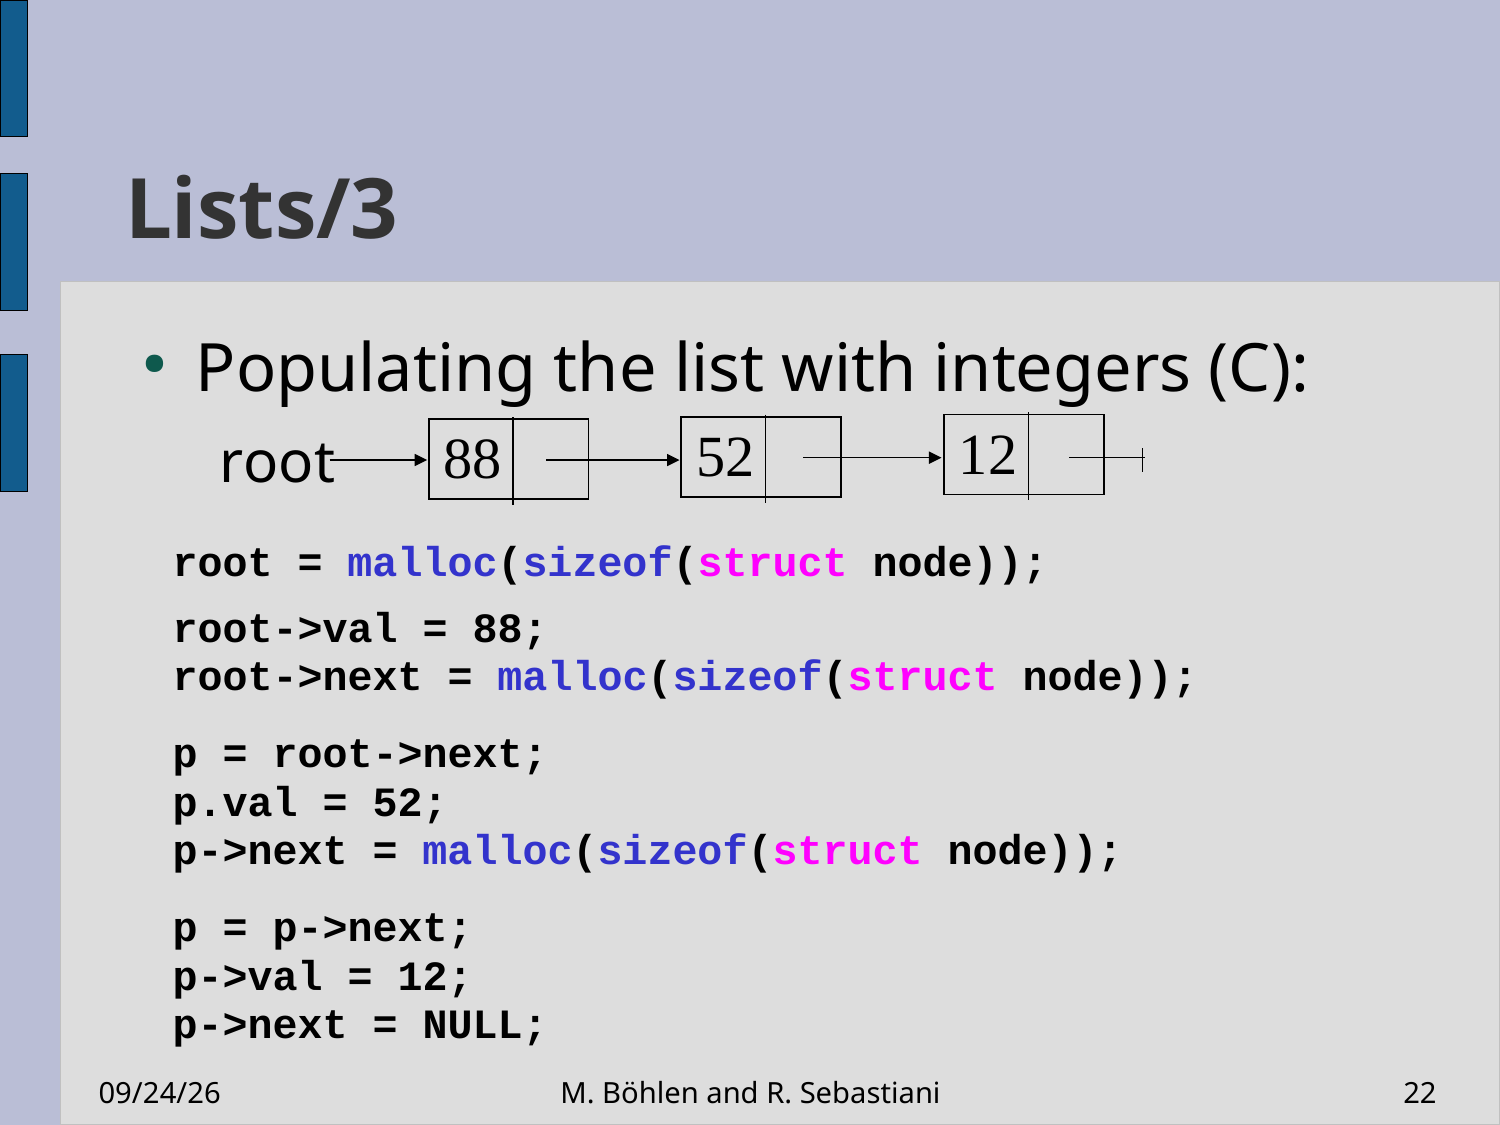

# Lists/3
Populating the list with integers (C):
12
root
52
88
root = malloc(sizeof(struct node));
root->val = 88;
root->next = malloc(sizeof(struct node));
p = root->next;
p.val = 52;
p->next = malloc(sizeof(struct node));
p = p->next;
p->val = 12;
p->next = NULL;
M. Böhlen and R. Sebastiani
22